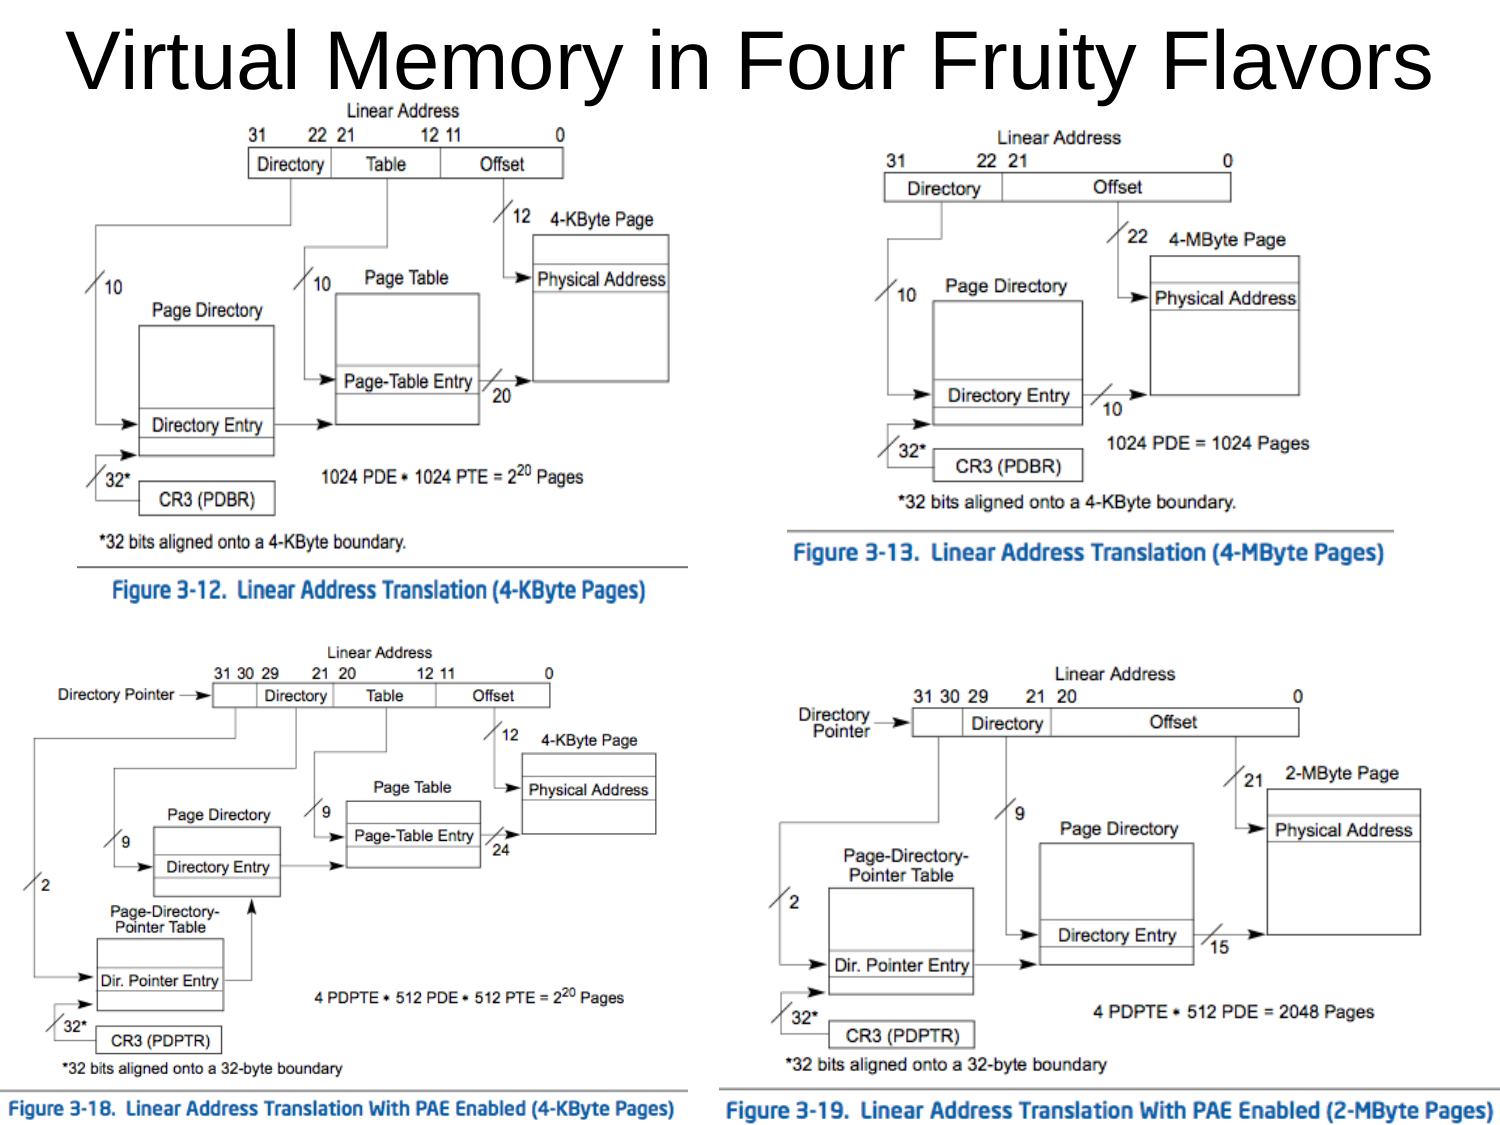

# Virtual Memory in Four Fruity Flavors